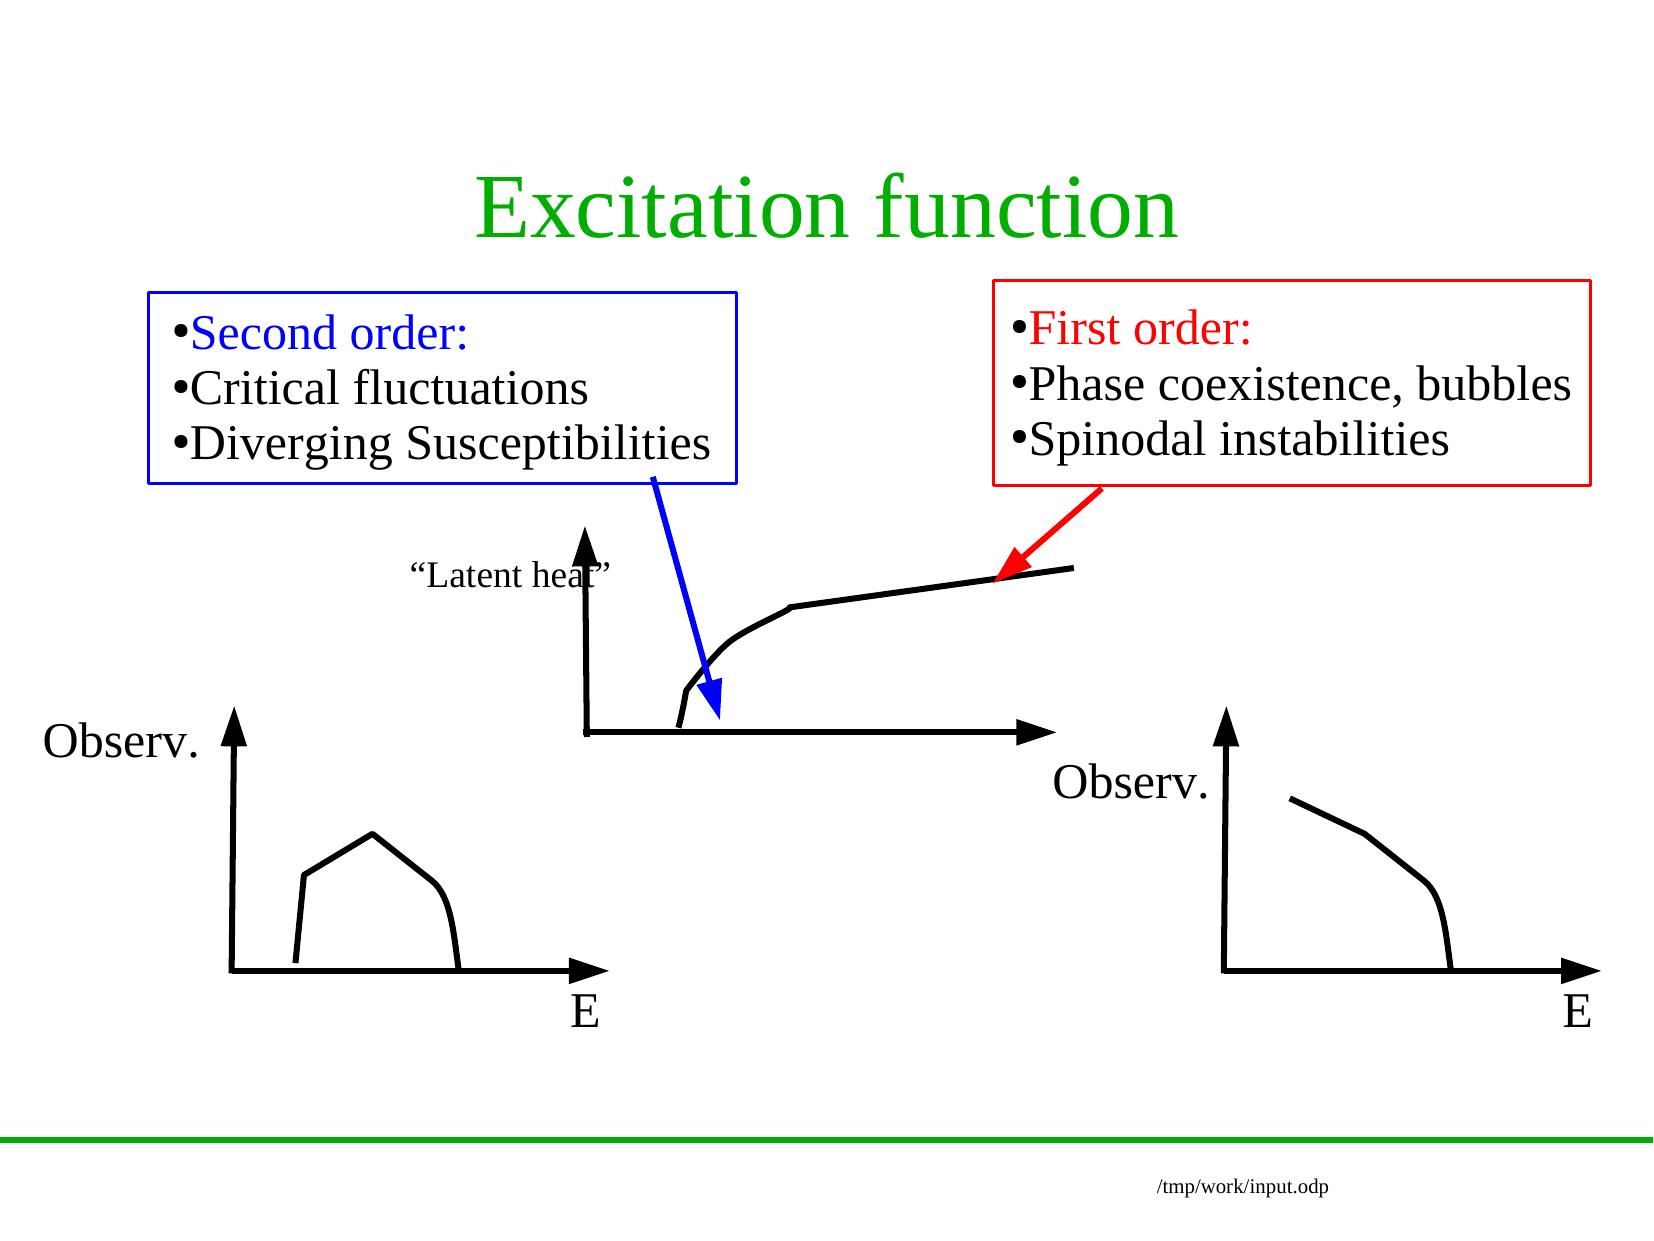

# Excitation function
First order:
Phase coexistence, bubbles
Spinodal instabilities
Second order:
Critical fluctuations
Diverging Susceptibilities
“Latent heat”
Observ.
Observ.
E
E